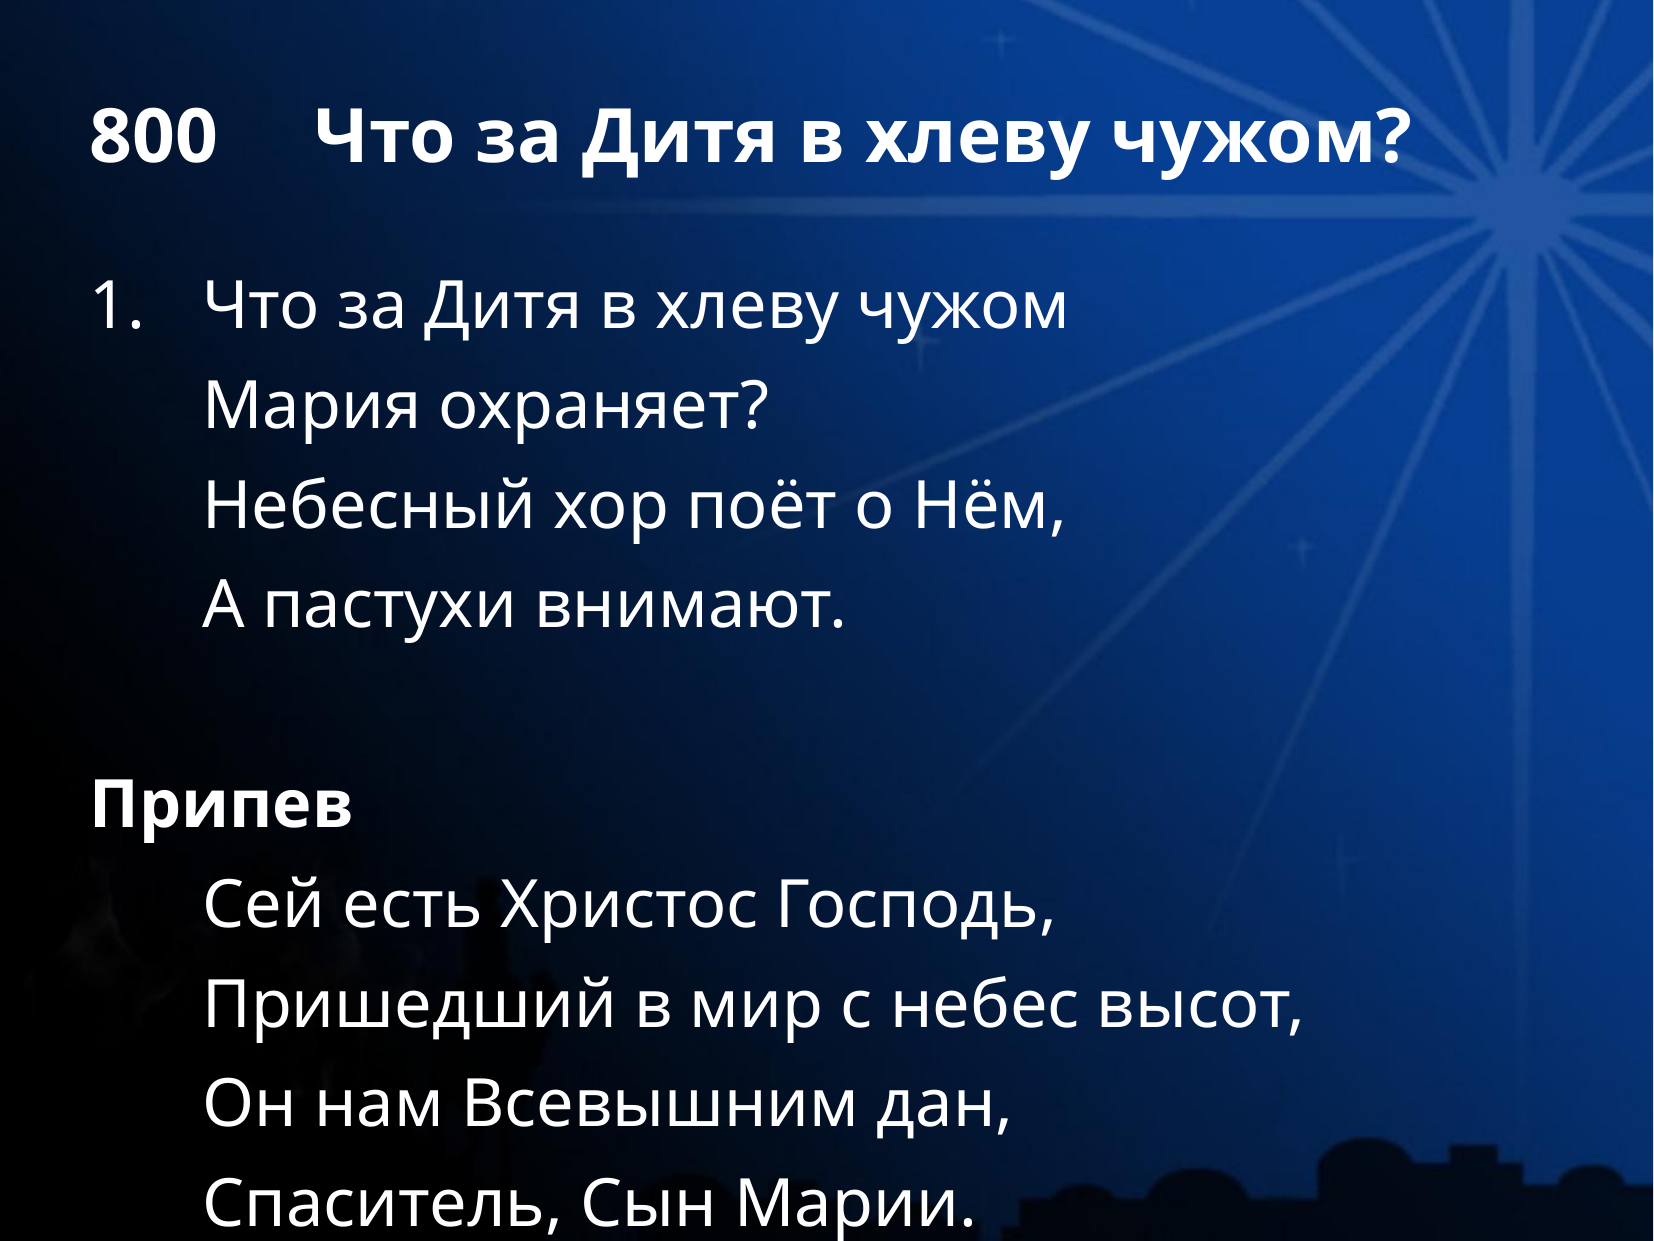

800	Что за Дитя в хлеву чужом?
1.	Что за Дитя в хлеву чужом
	Мария охраняет?
	Небесный хор поёт о Нём,
	А пастухи внимают.
Припев
	Сей есть Христос Господь,
	Пришедший в мир с небес высот,
	Он нам Всевышним дан,
	Спаситель, Сын Марии.